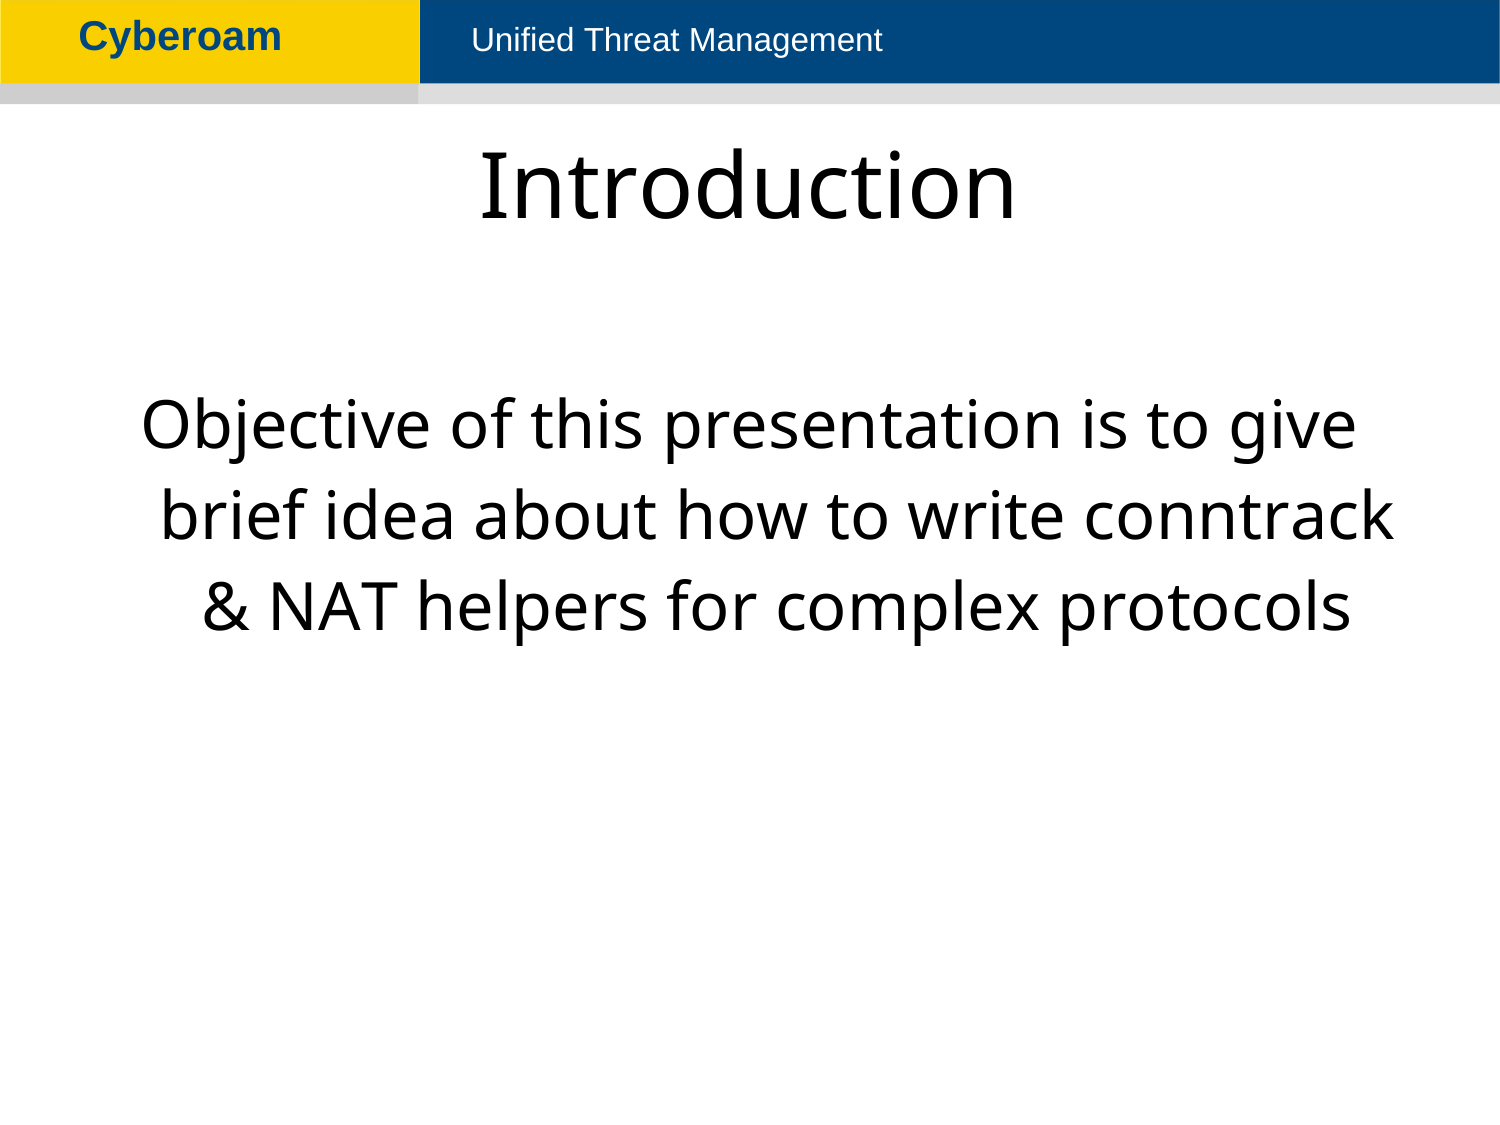

# Introduction
Objective of this presentation is to give brief idea about how to write conntrack & NAT helpers for complex protocols